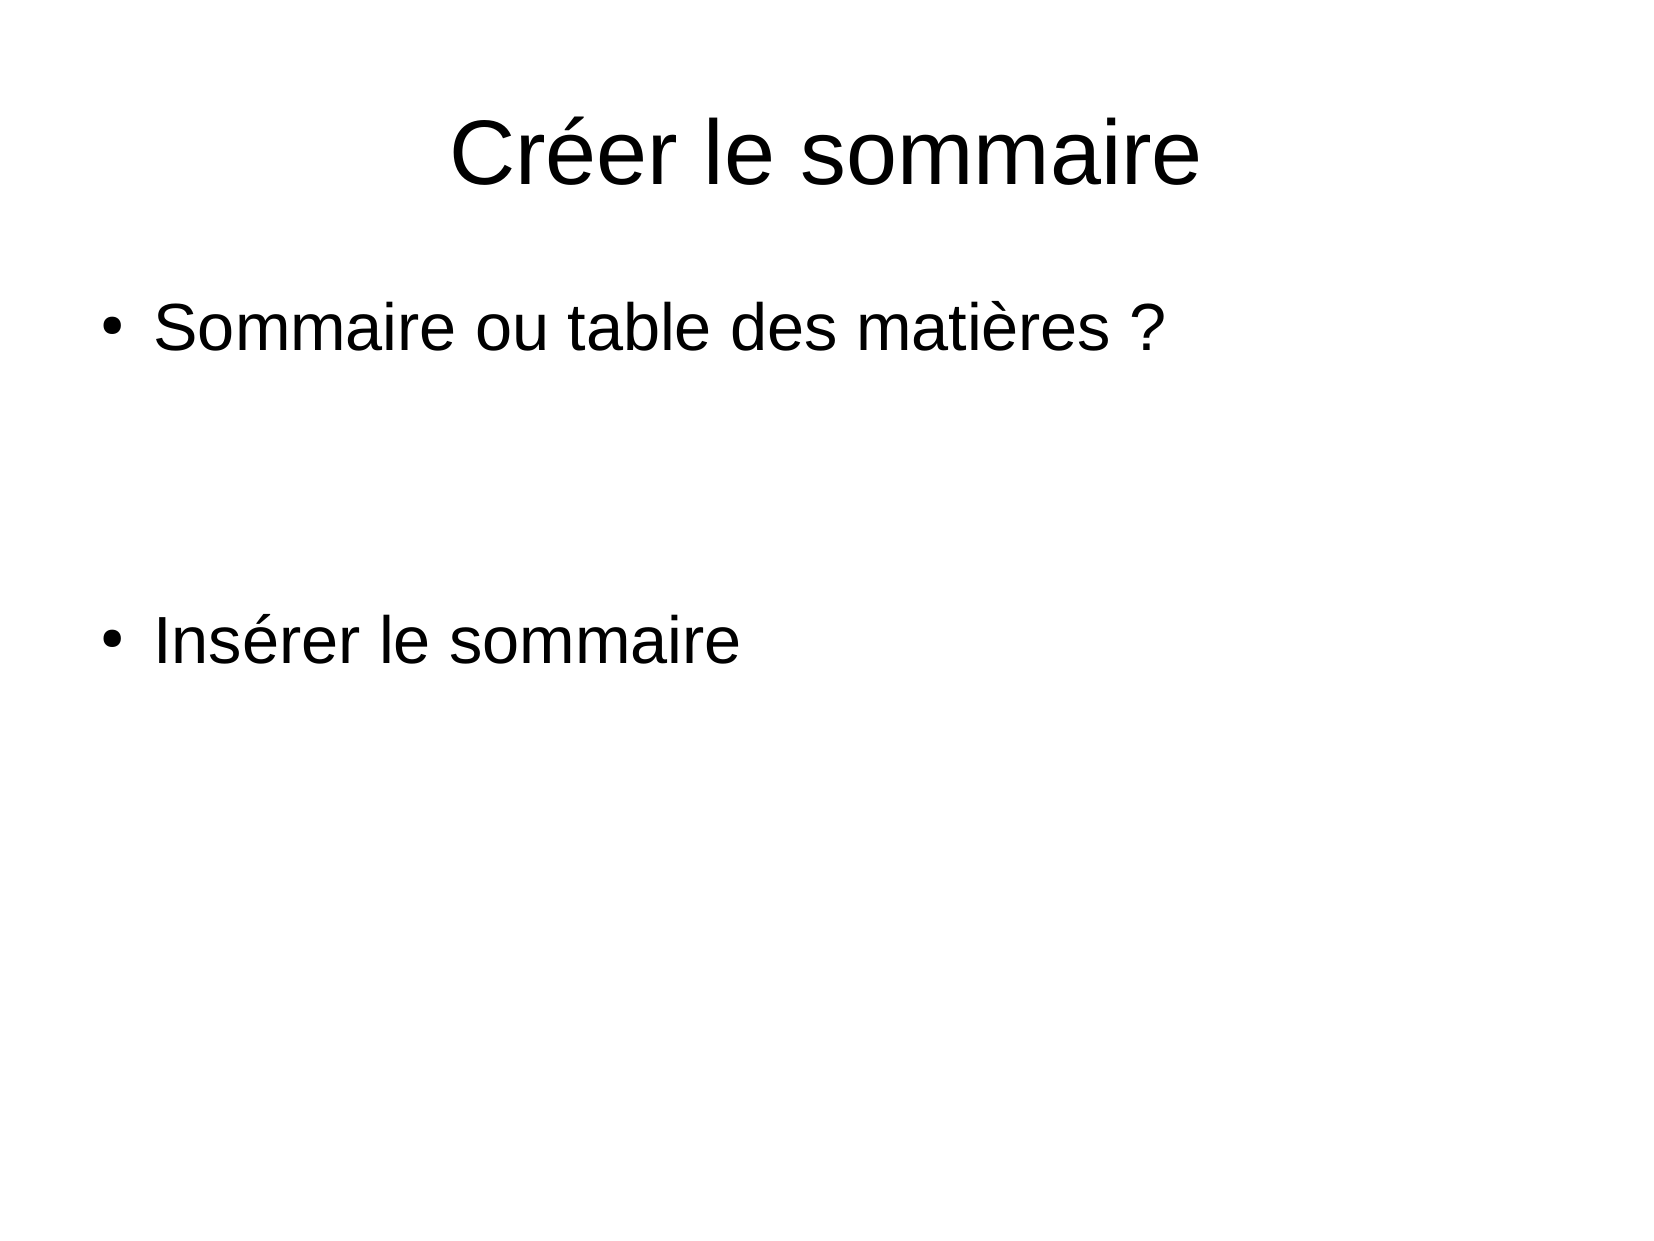

# Créer le sommaire
Sommaire ou table des matières ?
Insérer le sommaire